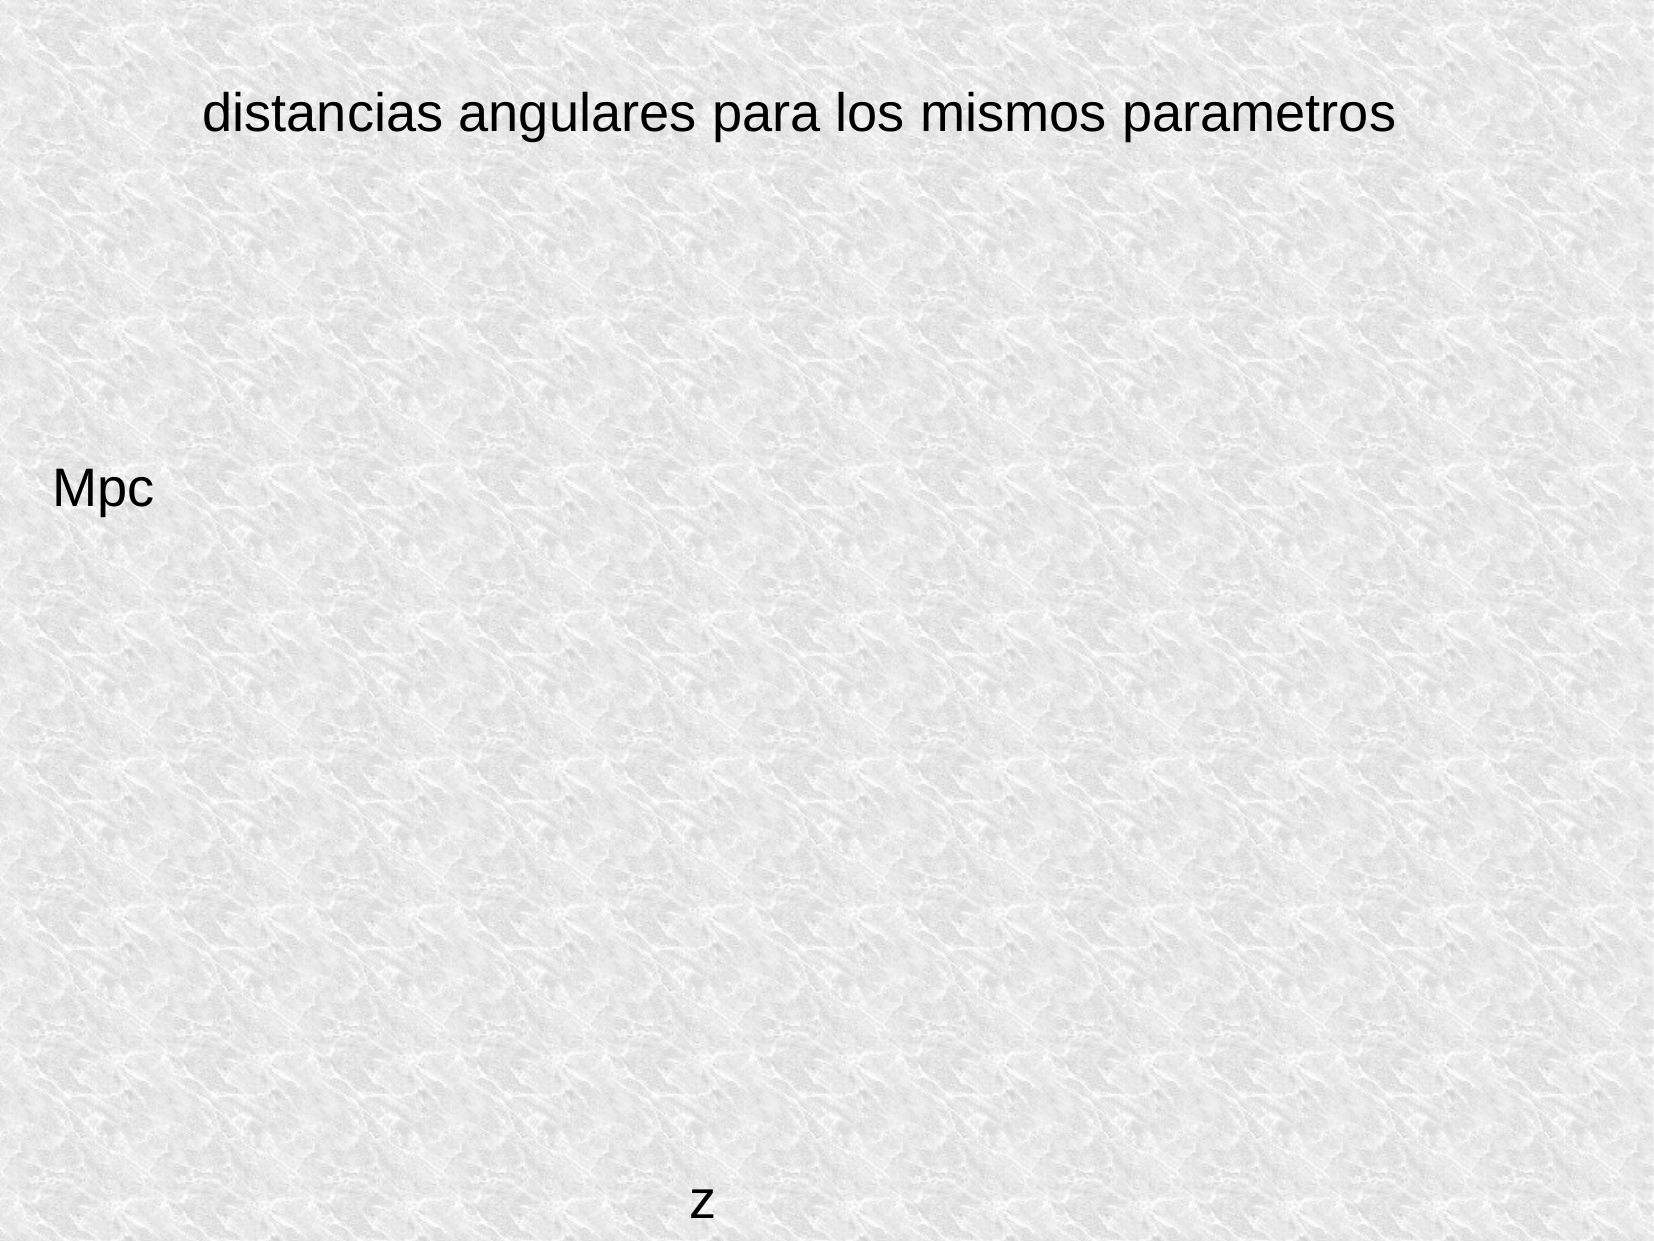

distancias angulares para los mismos parametros
Mpc
z